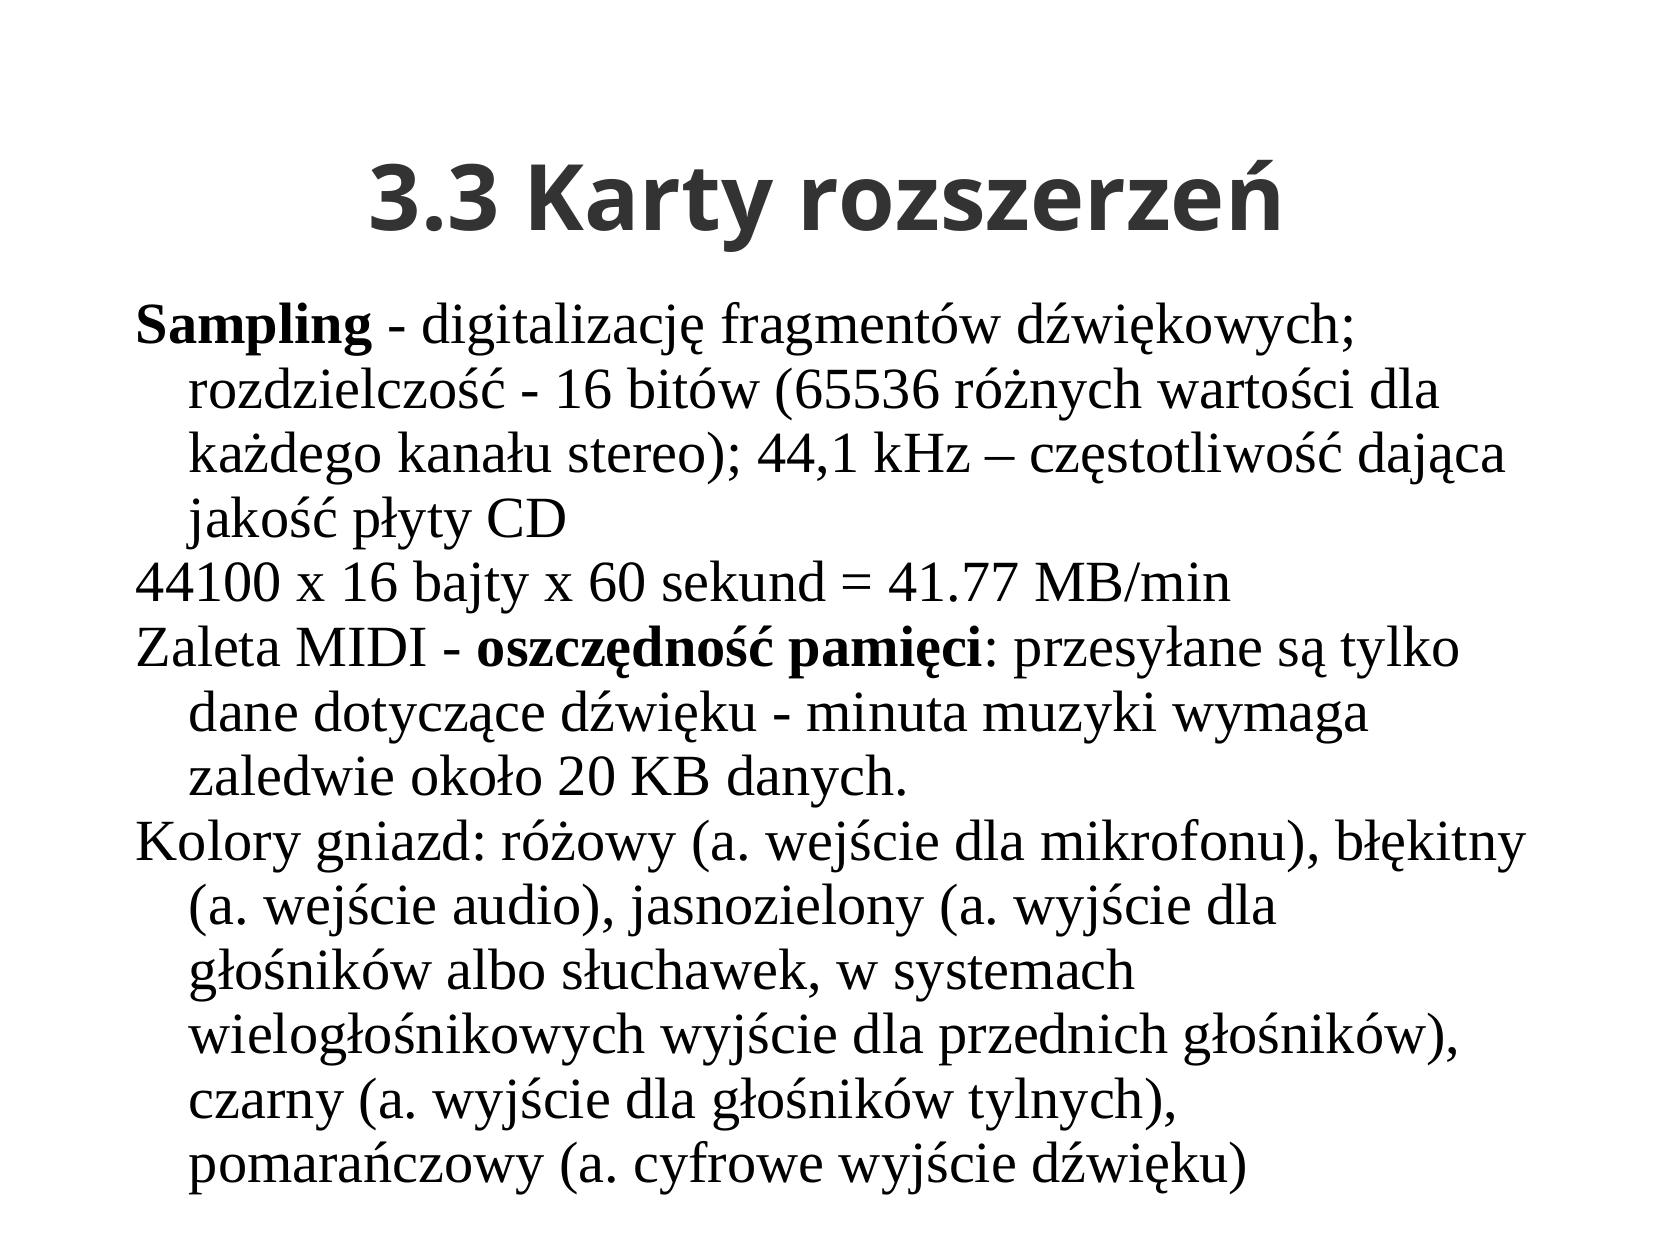

# 3.3 Karty rozszerzeń
Sampling - digitalizację fragmentów dźwiękowych; rozdzielczość - 16 bitów (65536 różnych wartości dla każdego kanału stereo); 44,1 kHz – częstotliwość dająca jakość płyty CD
44100 x 16 bajty x 60 sekund = 41.77 MB/min
Zaleta MIDI - oszczędność pamięci: przesyłane są tylko dane dotyczące dźwięku - minuta muzyki wymaga zaledwie około 20 KB danych.
Kolory gniazd: różowy (a. wejście dla mikrofonu), błękitny (a. wejście audio), jasnozielony (a. wyjście dla głośników albo słuchawek, w systemach wielogłośnikowych wyjście dla przednich głośników), czarny (a. wyjście dla głośników tylnych), pomarańczowy (a. cyfrowe wyjście dźwięku)